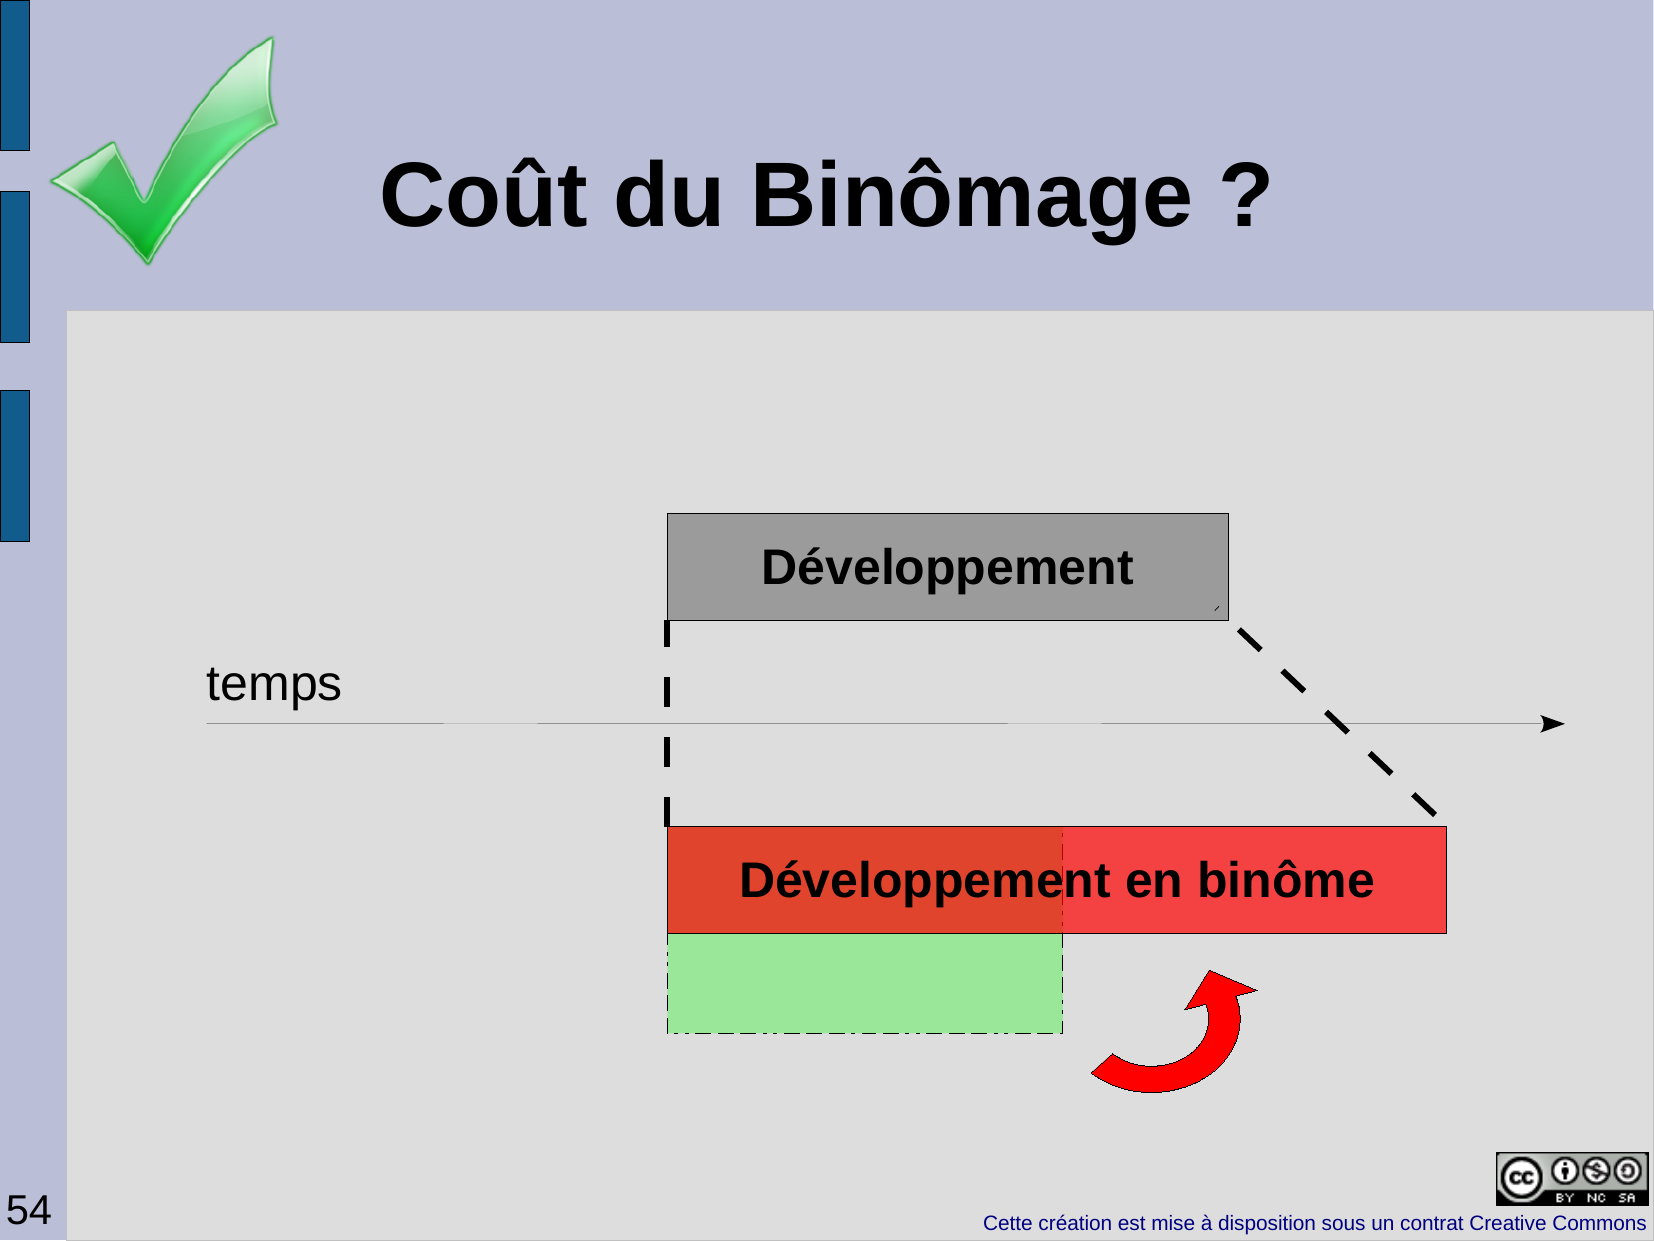

# Coût du Binômage ?
Développement
temps
Développement en binôme